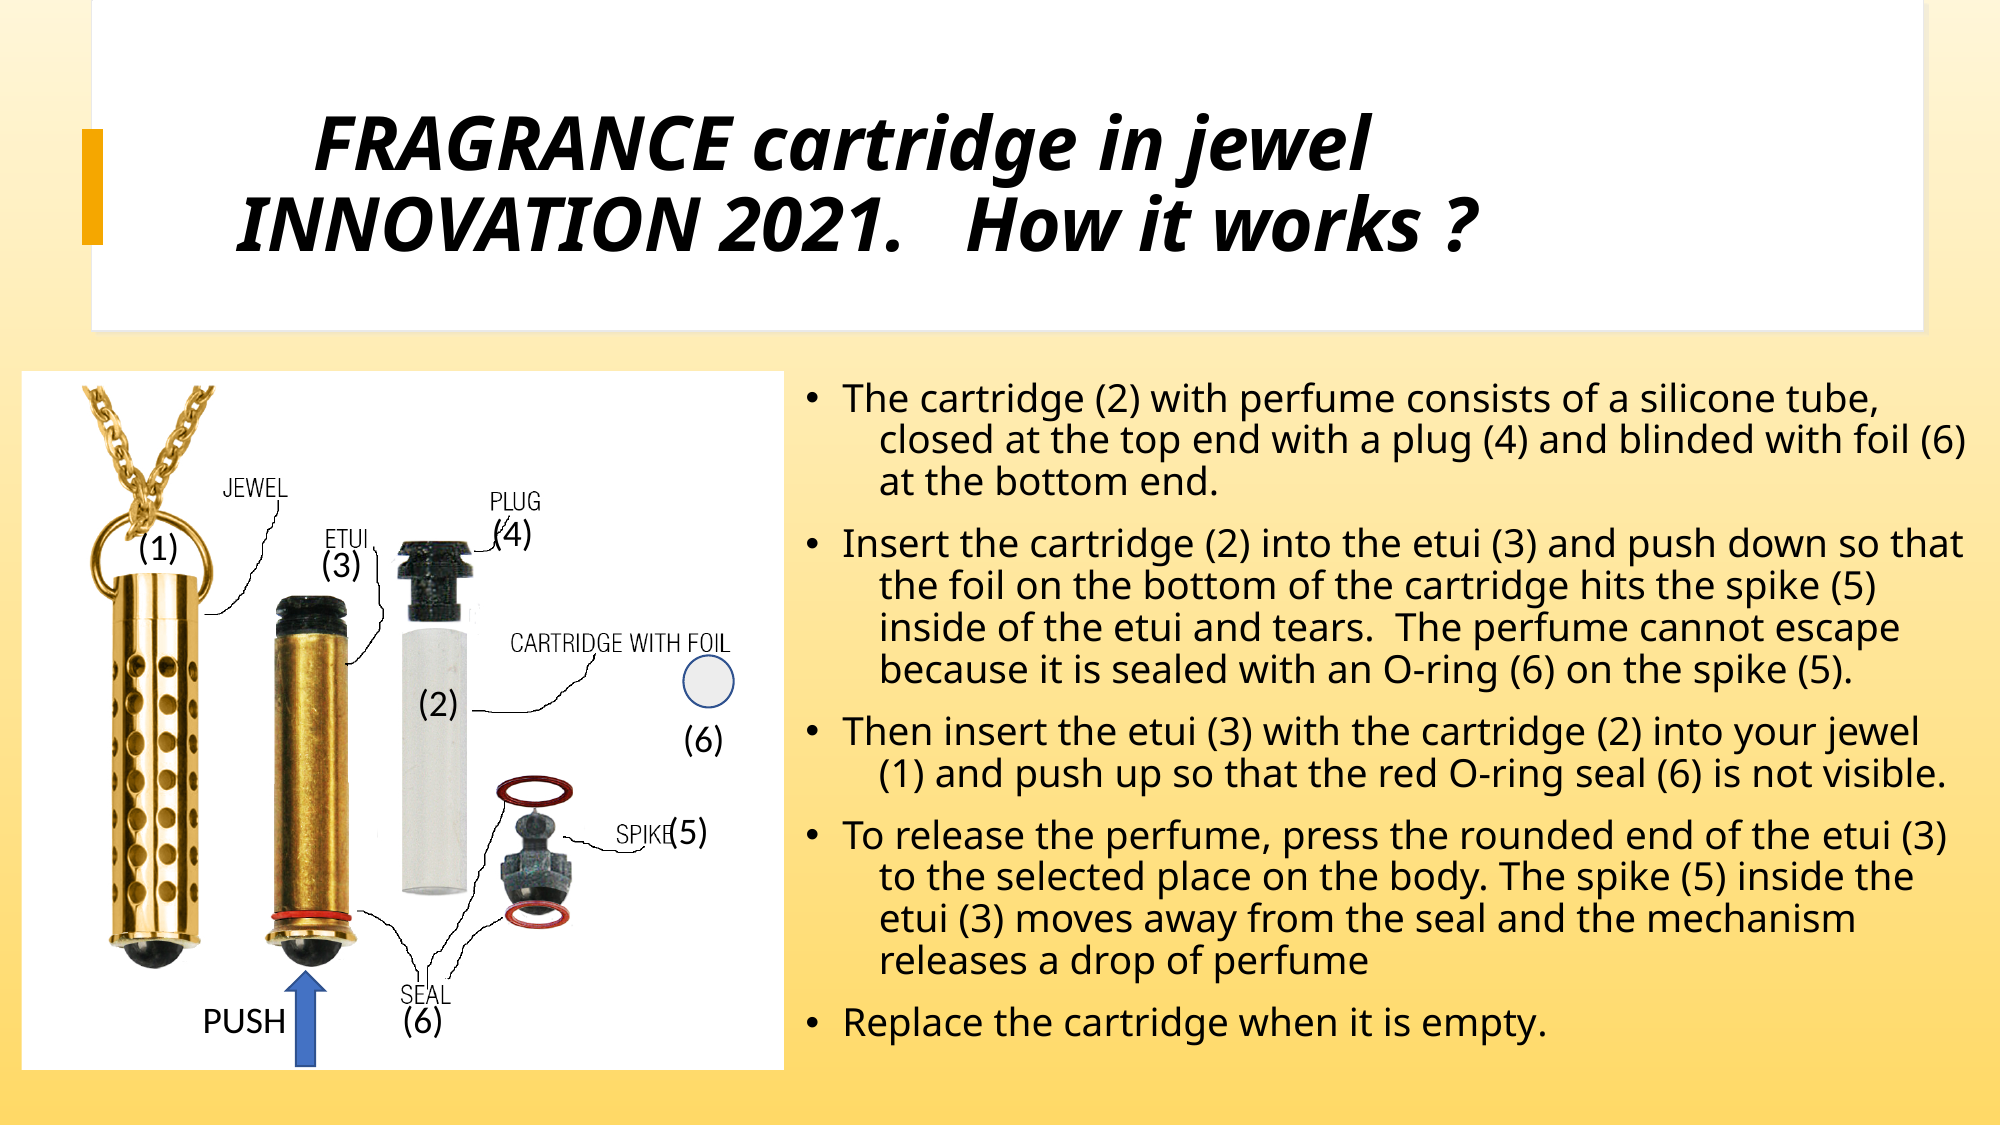

# FRAGRANCE cartridge in jewel INNOVATION 2021. How it works ?
The cartridge (2) with perfume consists of a silicone tube, closed at the top end with a plug (4) and blinded with foil (6) at the bottom end.
Insert the cartridge (2) into the etui (3) and push down so that the foil on the bottom of the cartridge hits the spike (5) inside of the etui and tears. The perfume cannot escape because it is sealed with an O-ring (6) on the spike (5).
Then insert the etui (3) with the cartridge (2) into your jewel (1) and push up so that the red O-ring seal (6) is not visible.
To release the perfume, press the rounded end of the etui (3) to the selected place on the body. The spike (5) inside the etui (3) moves away from the seal and the mechanism releases a drop of perfume
Replace the cartridge when it is empty.
(4)
(1)
(3)
(2)
(6)
(5)
PUSH
(6)